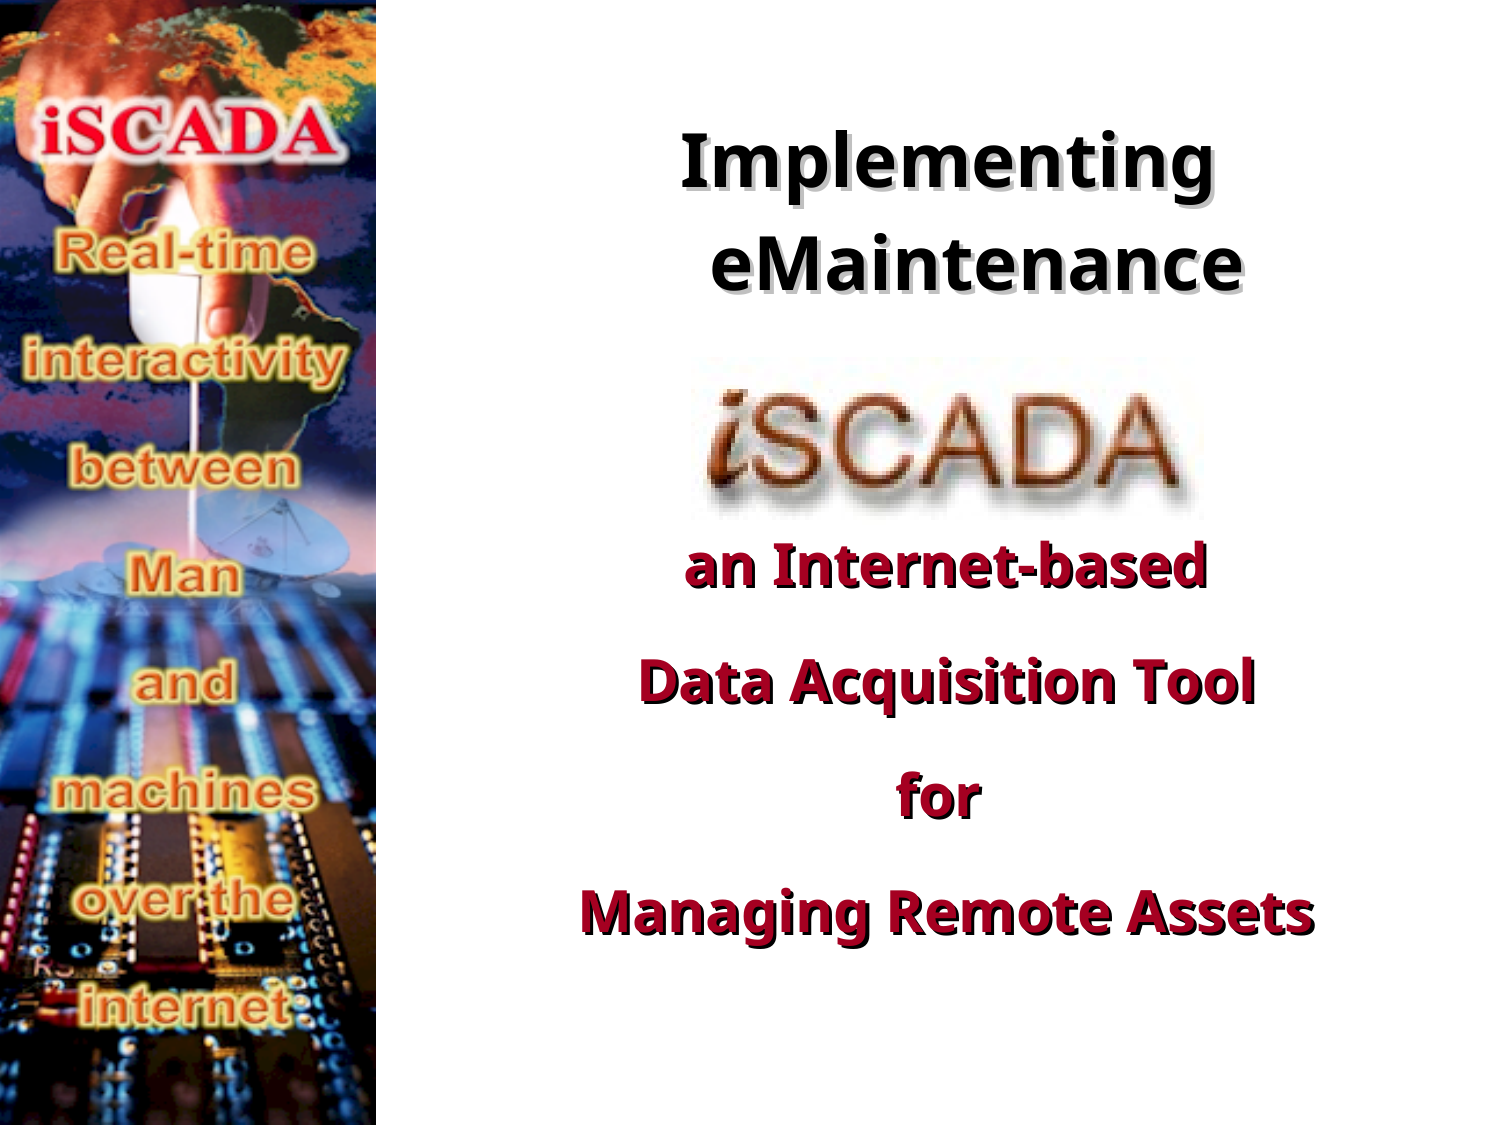

Implementing eMaintenance
using
an Internet-based
Data Acquisition Tool
for
Managing Remote Assets